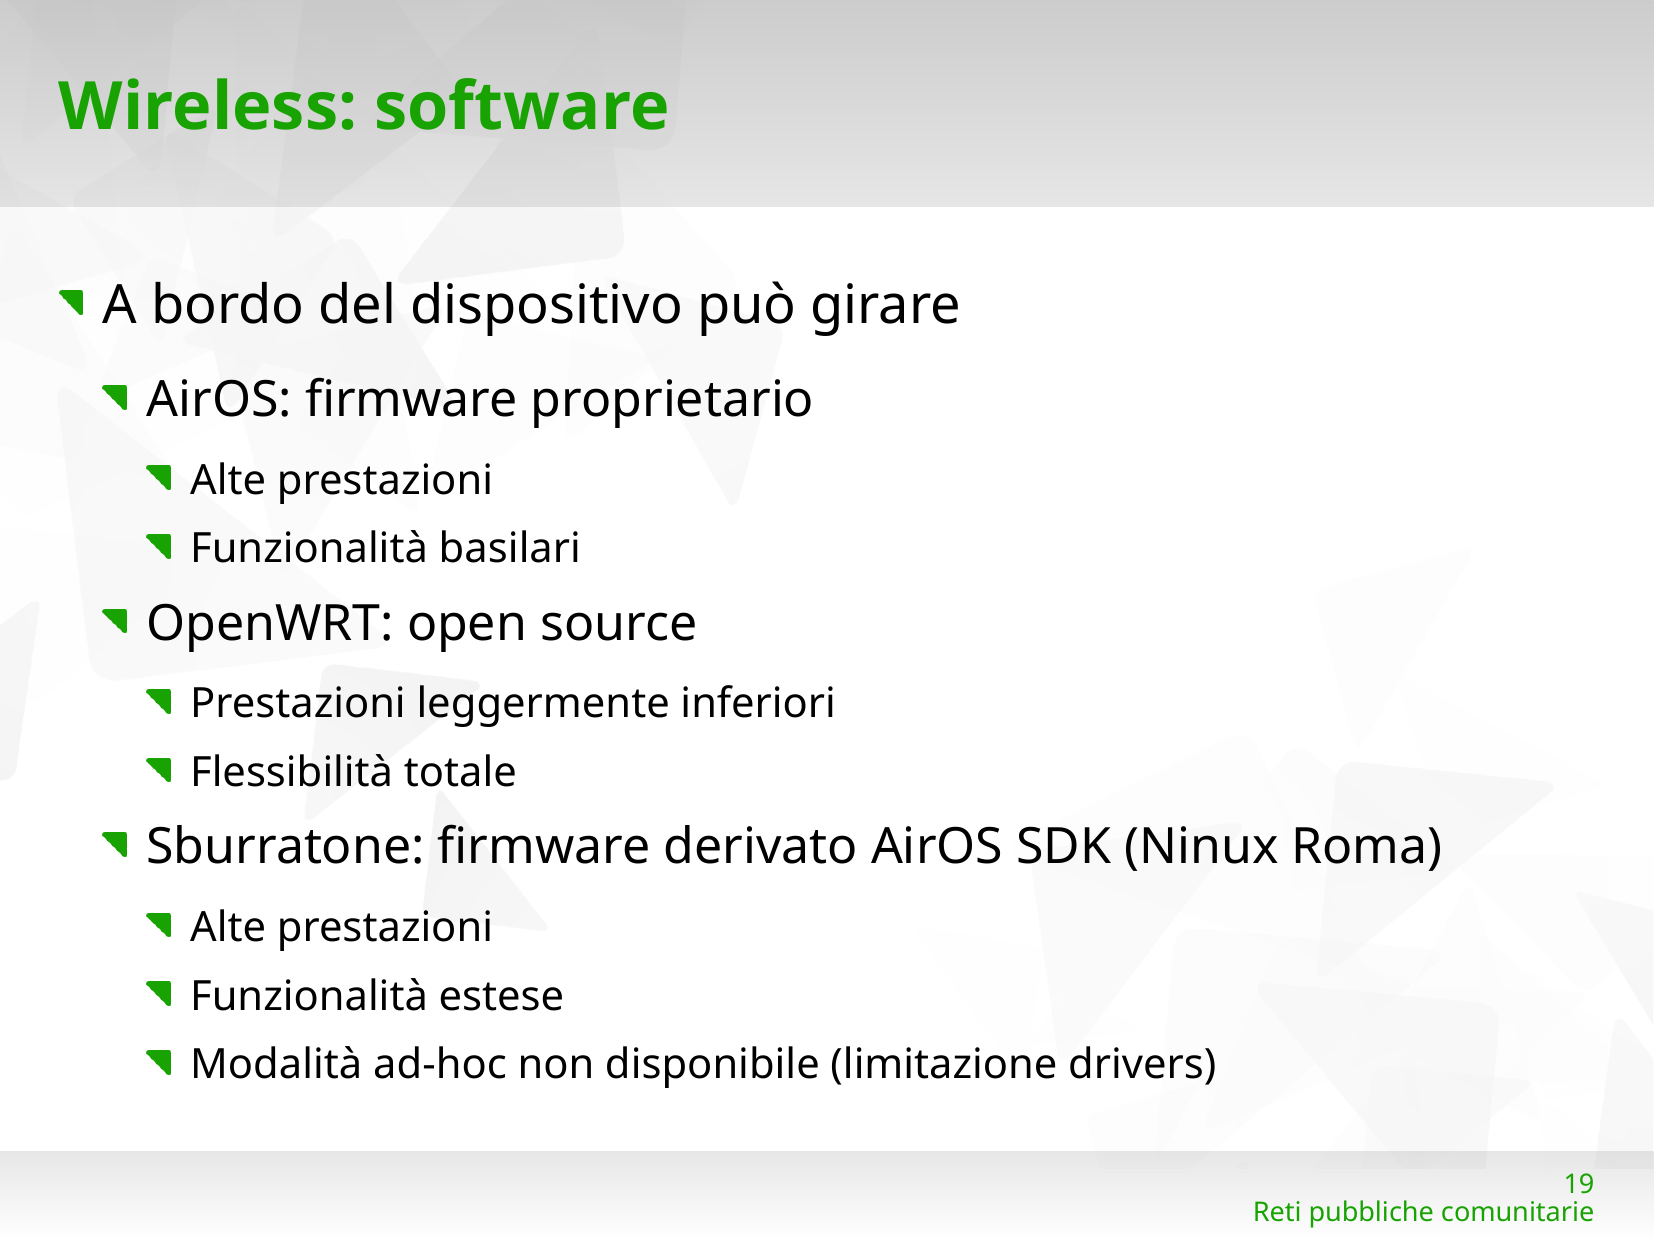

# Wireless: software
A bordo del dispositivo può girare
AirOS: firmware proprietario
Alte prestazioni
Funzionalità basilari
OpenWRT: open source
Prestazioni leggermente inferiori
Flessibilità totale
Sburratone: firmware derivato AirOS SDK (Ninux Roma)
Alte prestazioni
Funzionalità estese
Modalità ad-hoc non disponibile (limitazione drivers)
19
Reti pubbliche comunitarie